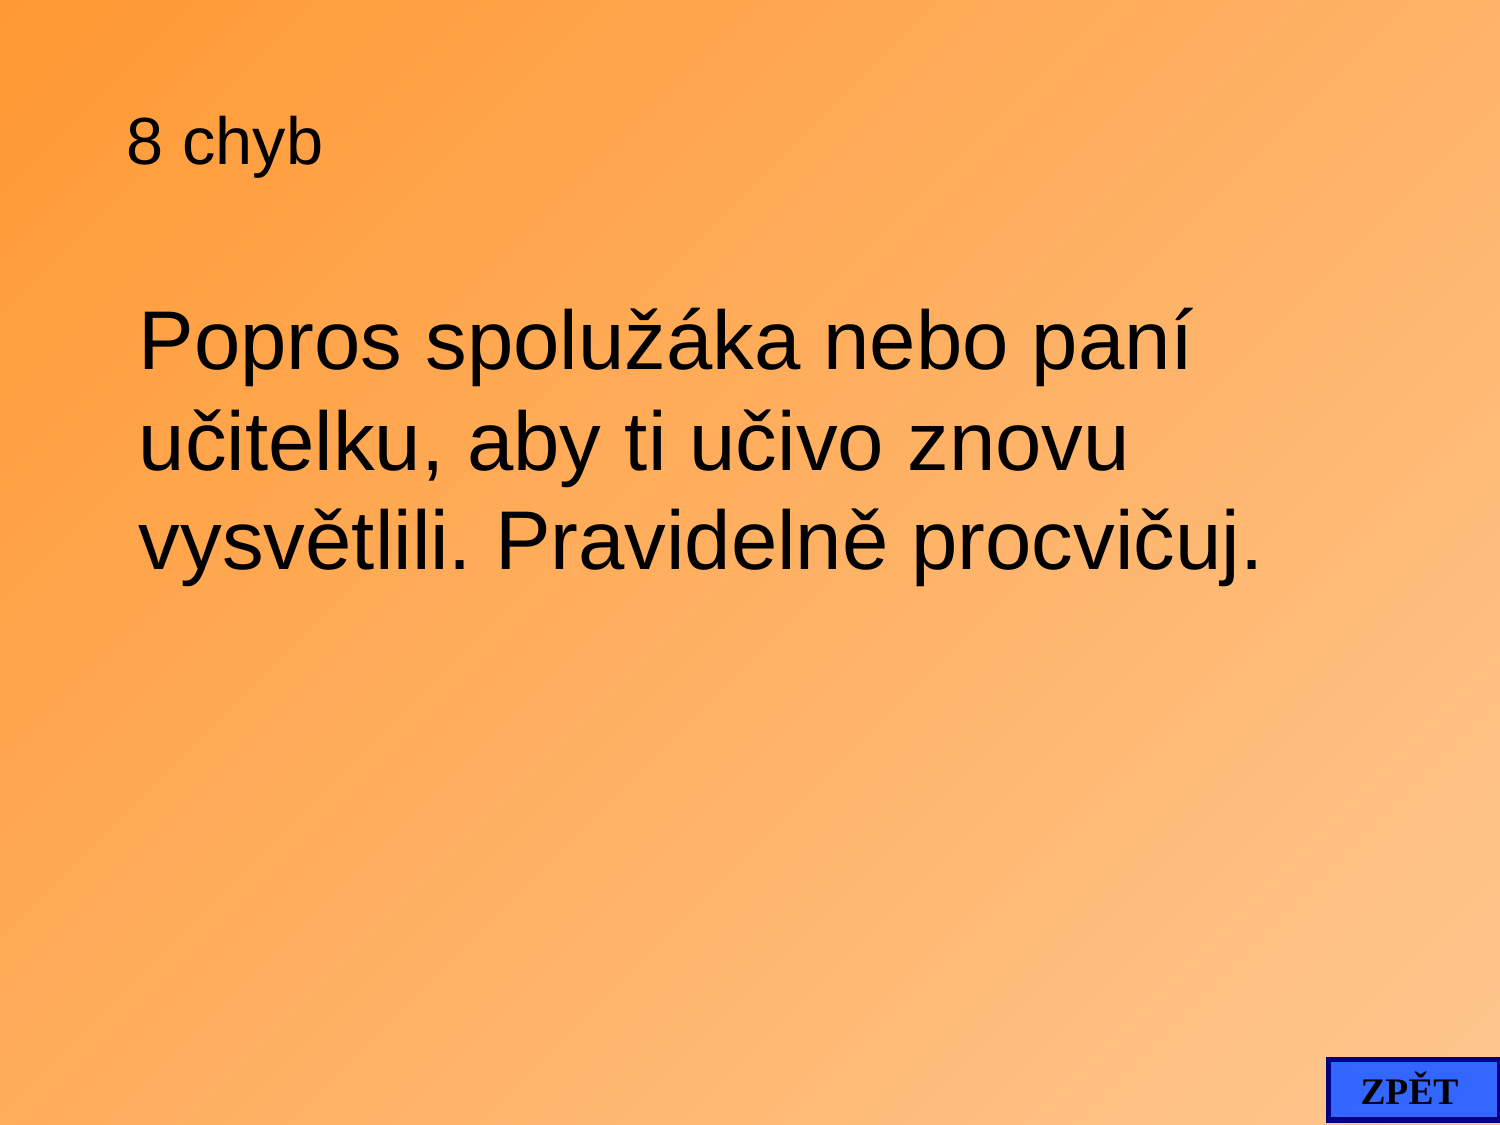

8 chyb
Popros spolužáka nebo paní učitelku, aby ti učivo znovu vysvětlili. Pravidelně procvičuj.
ZPĚT